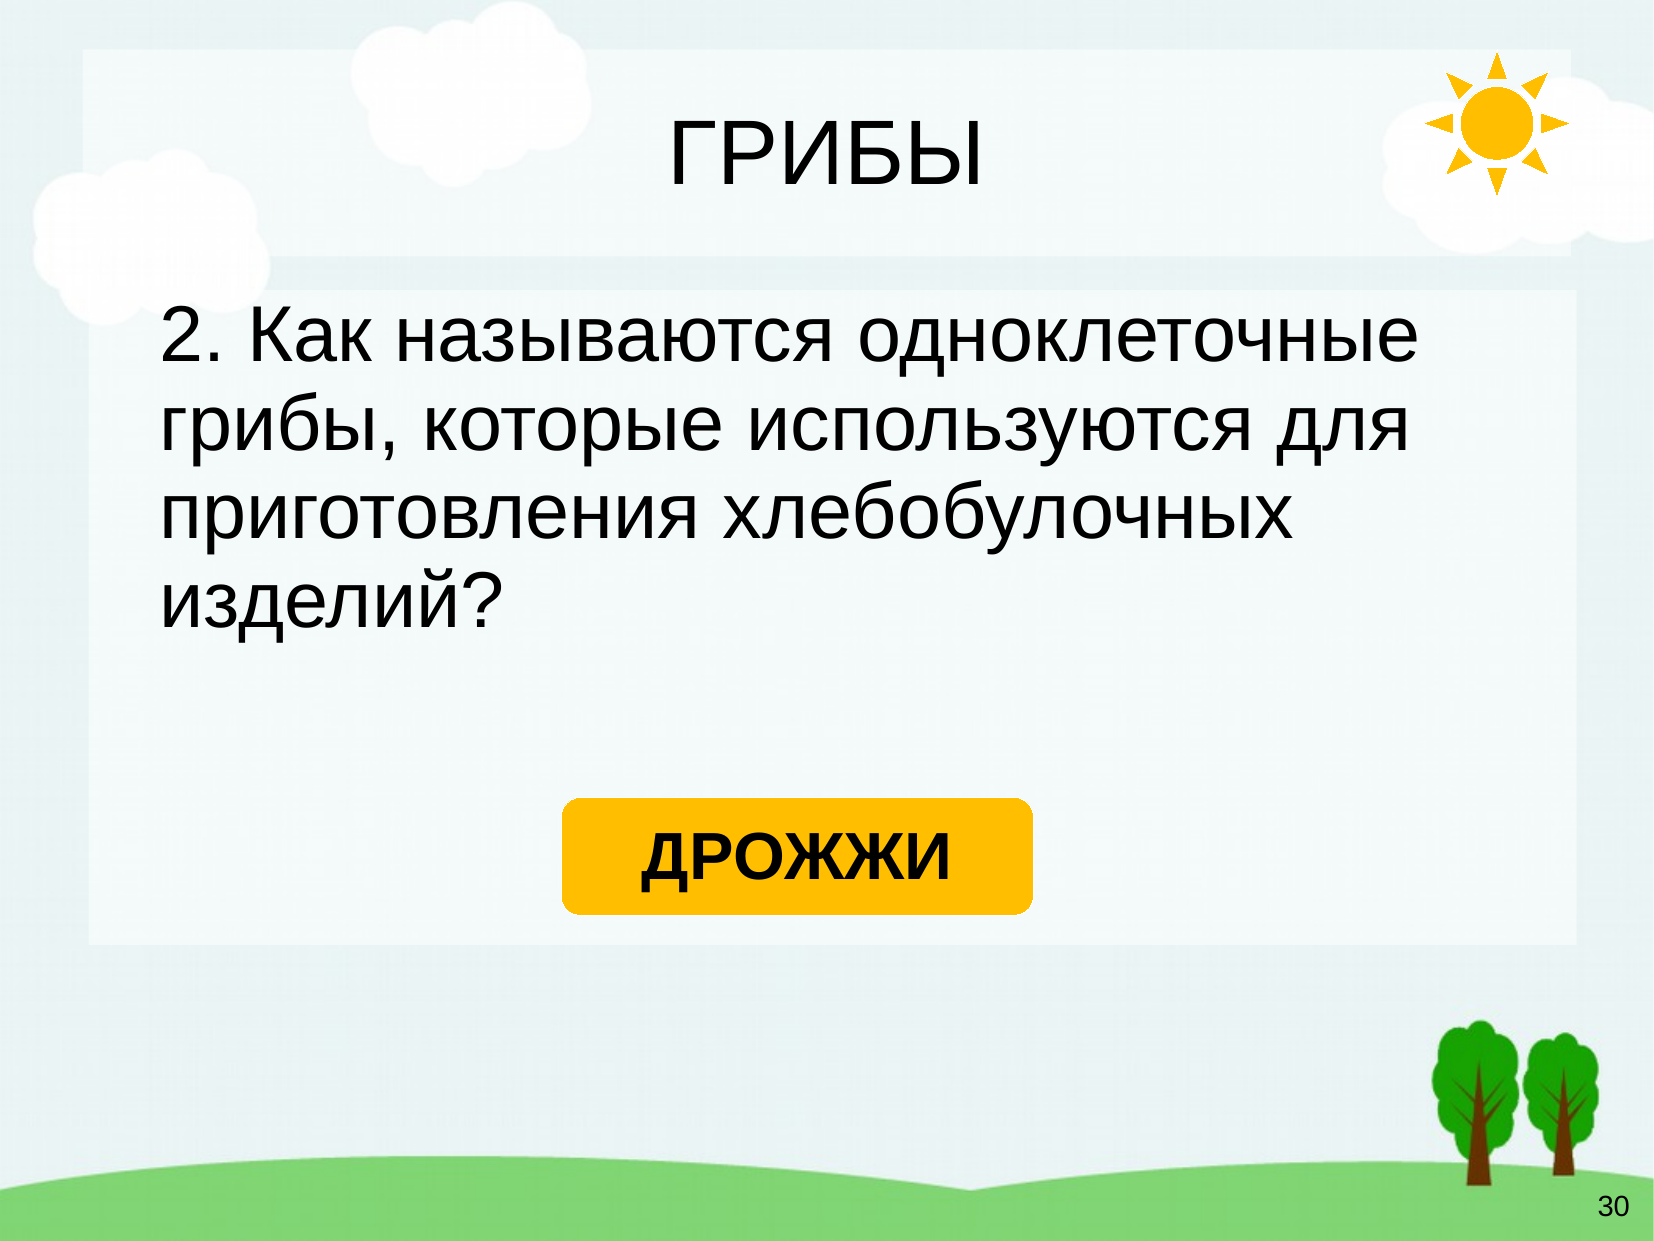

# ГРИБЫ
2. Как называются одноклеточные грибы, которые используются для приготовления хлебобулочных изделий?
ДРОЖЖИ
30